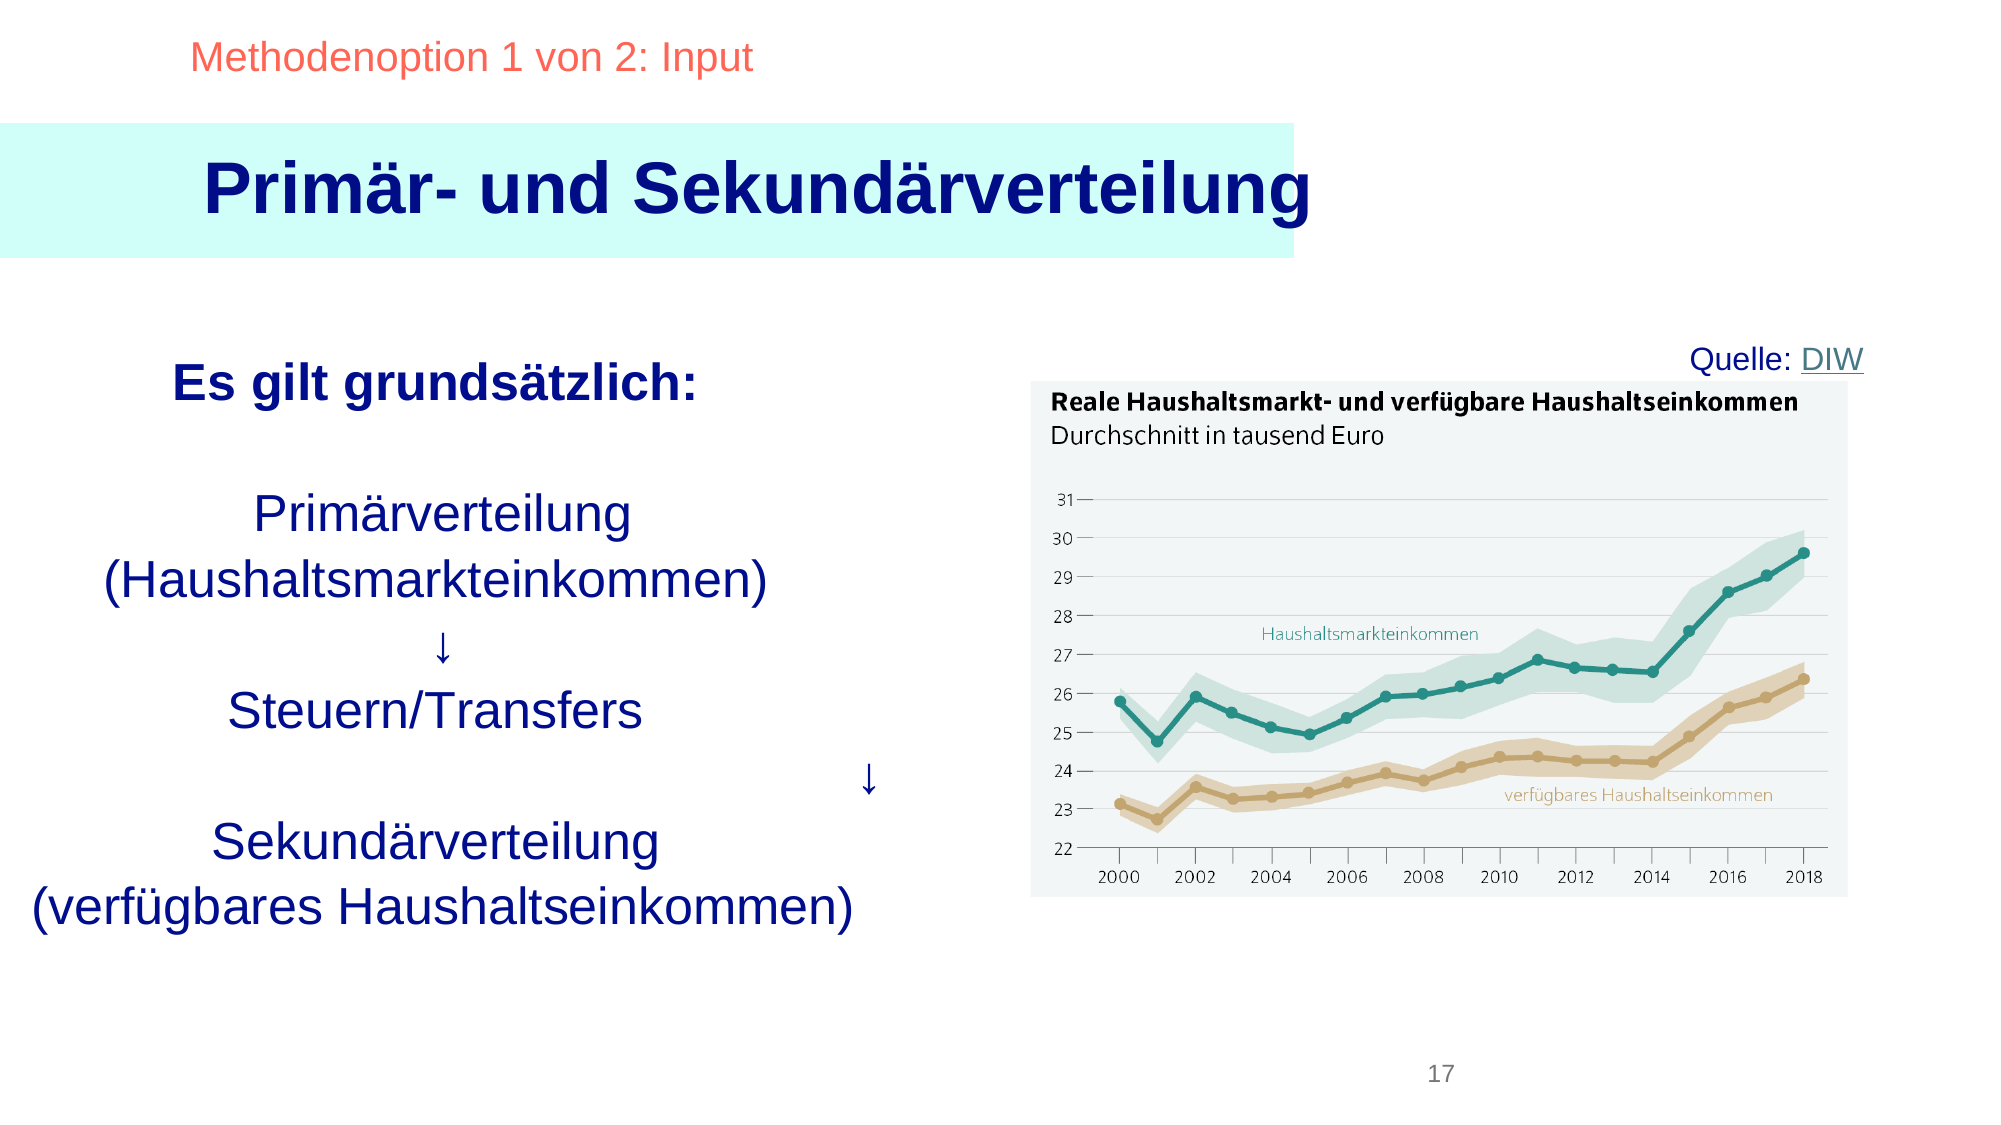

Methodenoption 1 von 2: Input
Primär- und Sekundärverteilung
Quelle: DIW
# Es gilt grundsätzlich: Primärverteilung (Haushaltsmarkteinkommen) ↓
Steuern/Transfers
↓
Sekundärverteilung
(verfügbares Haushaltseinkommen)